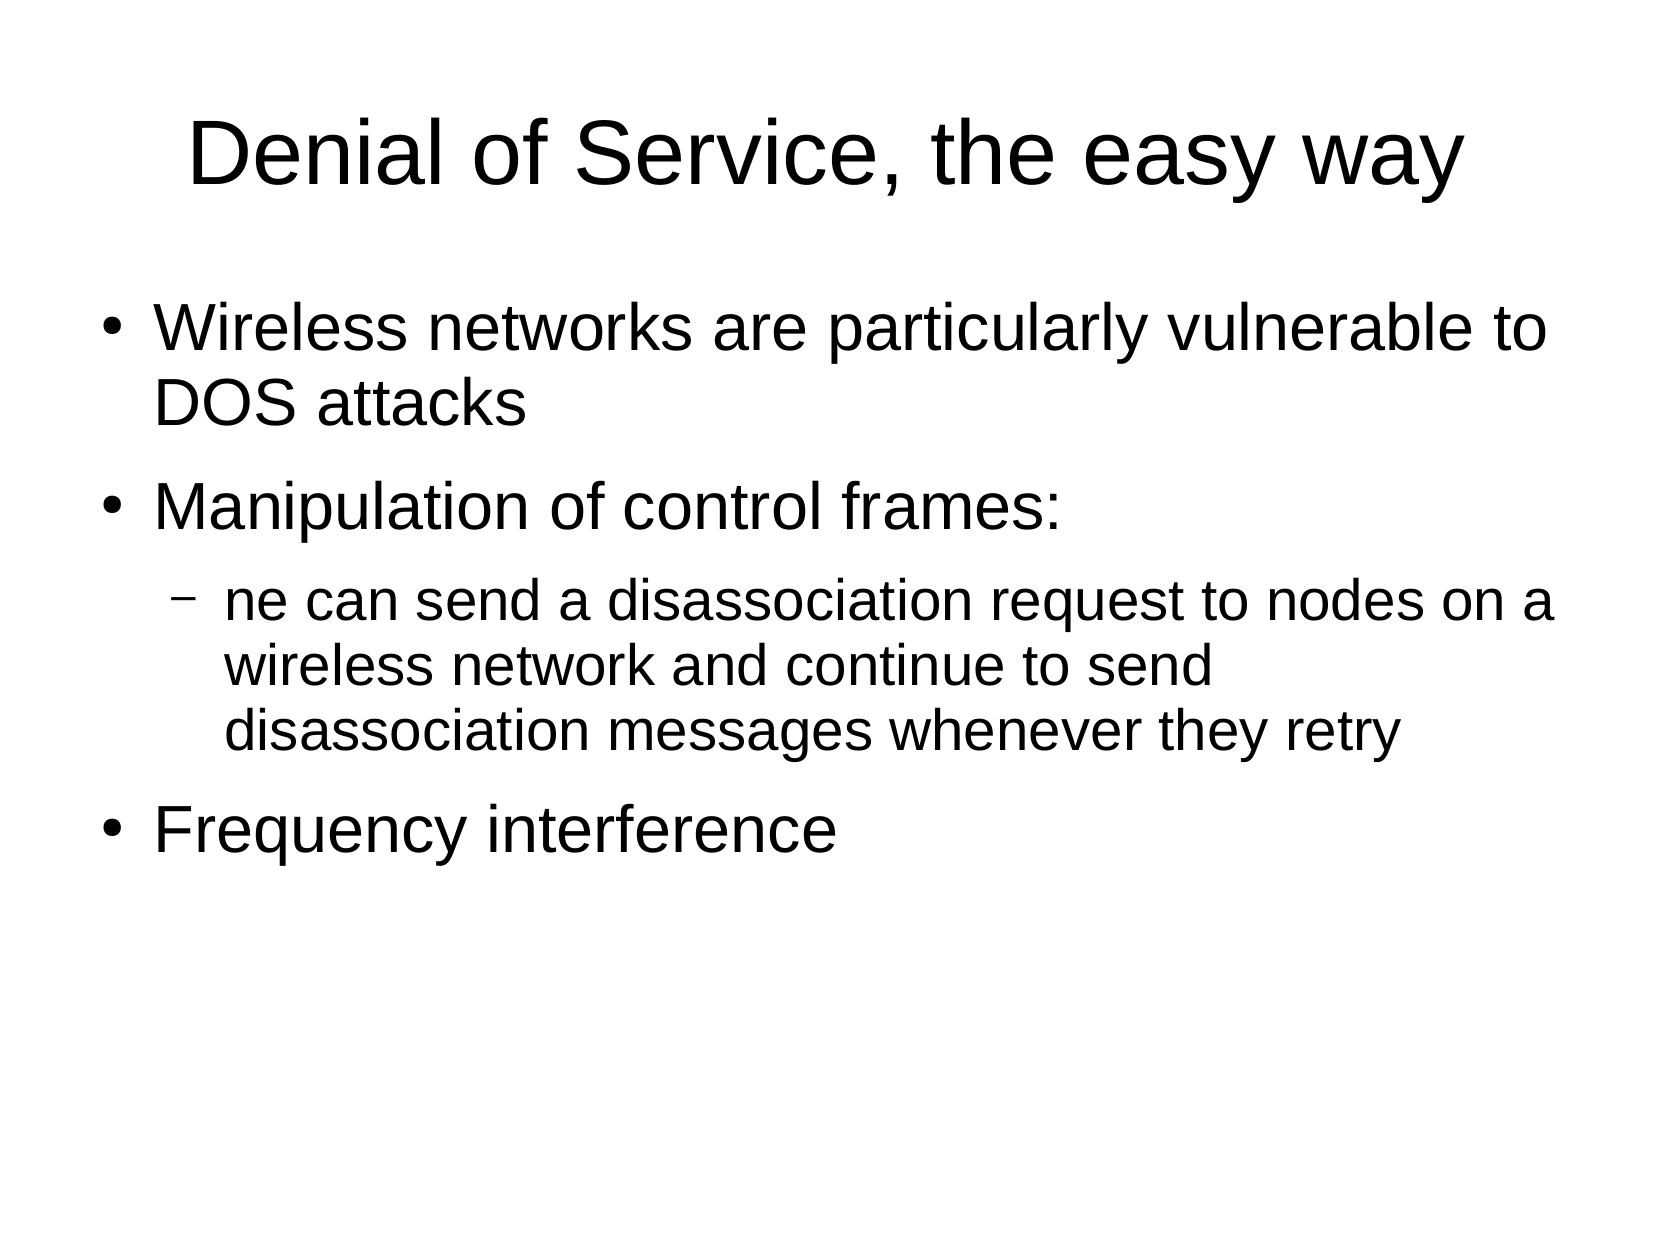

# Denial of Service, the easy way
Wireless networks are particularly vulnerable to DOS attacks
Manipulation of control frames:
ne can send a disassociation request to nodes on a wireless network and continue to send disassociation messages whenever they retry
Frequency interference